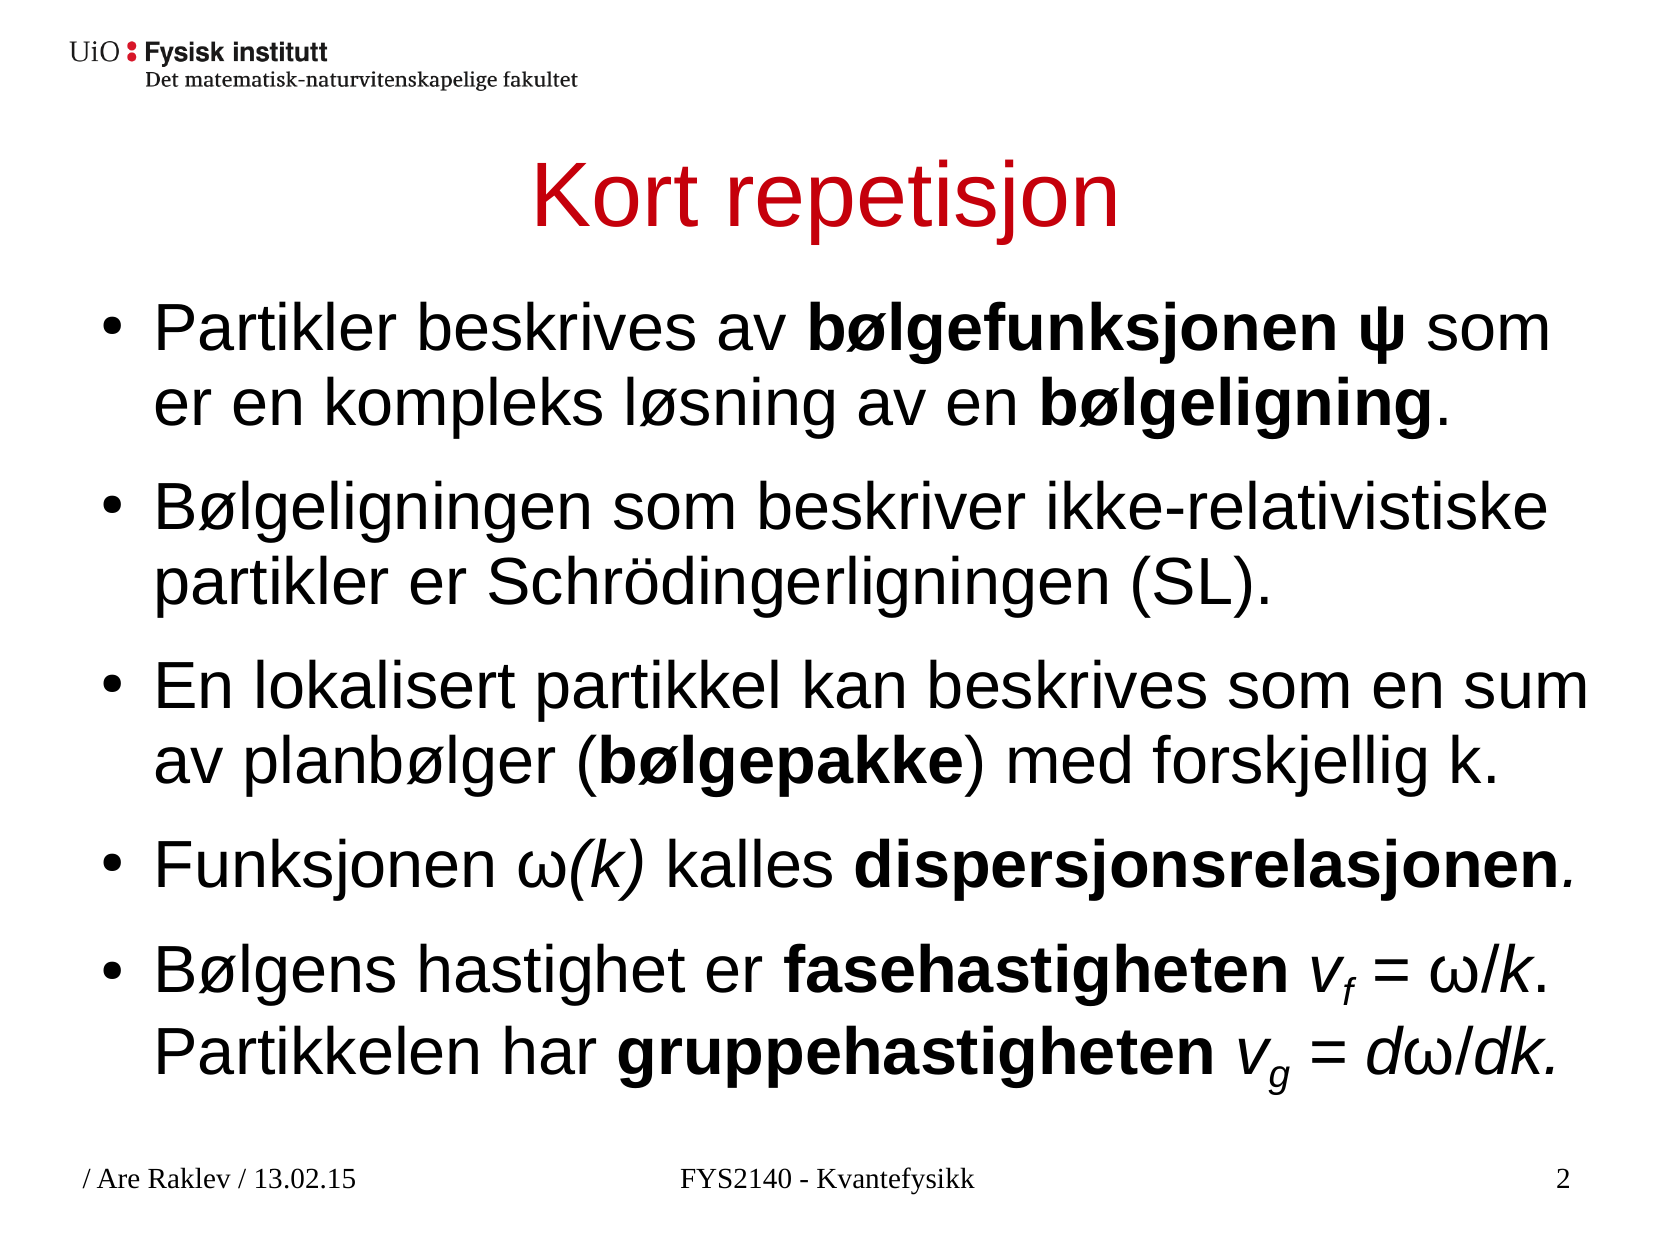

# Kort repetisjon
Partikler beskrives av bølgefunksjonen ψ som er en kompleks løsning av en bølgeligning.
Bølgeligningen som beskriver ikke-relativistiske partikler er Schrödingerligningen (SL).
En lokalisert partikkel kan beskrives som en sum av planbølger (bølgepakke) med forskjellig k.
Funksjonen ω(k) kalles dispersjonsrelasjonen.
Bølgens hastighet er fasehastigheten vf = ω/k. Partikkelen har gruppehastigheten vg = dω/dk.
/ Are Raklev / 13.02.15
FYS2140 - Kvantefysikk
2